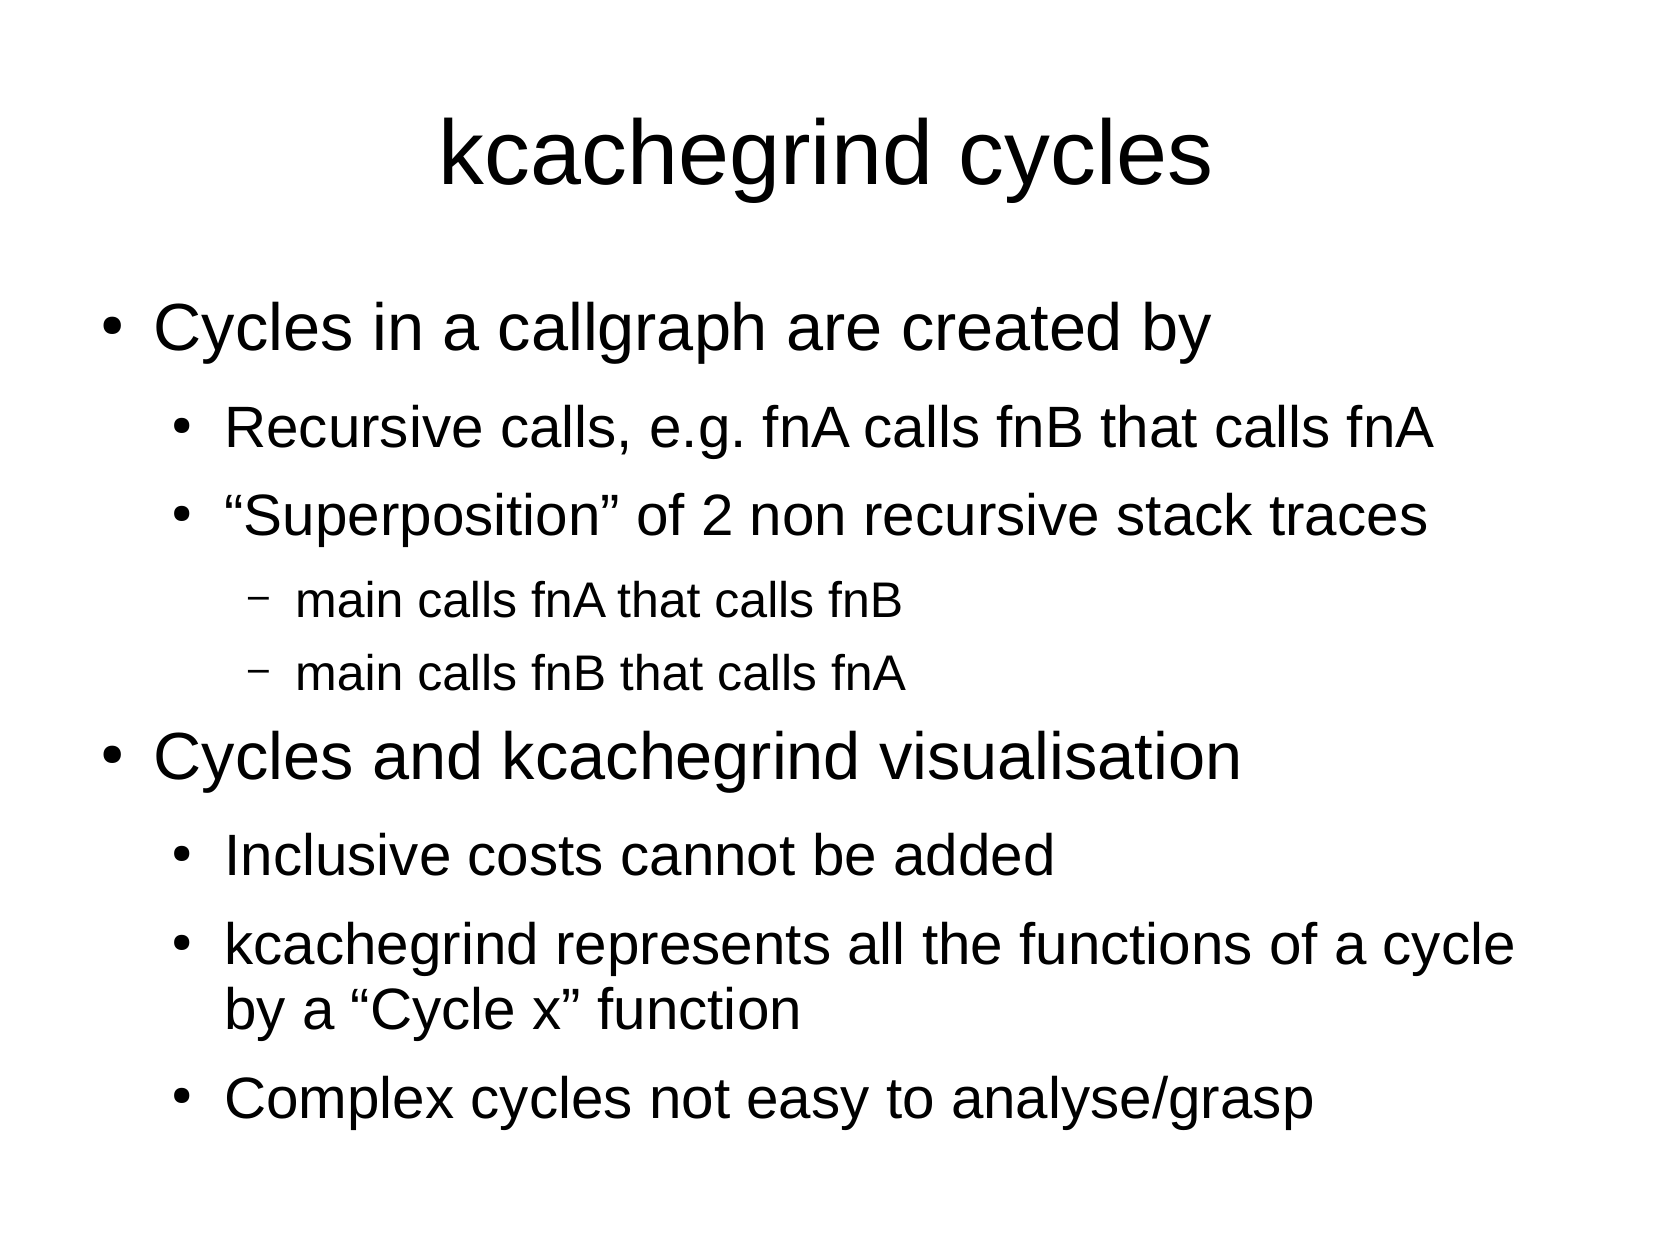

# kcachegrind cycles
Cycles in a callgraph are created by
Recursive calls, e.g. fnA calls fnB that calls fnA
“Superposition” of 2 non recursive stack traces
main calls fnA that calls fnB
main calls fnB that calls fnA
Cycles and kcachegrind visualisation
Inclusive costs cannot be added
kcachegrind represents all the functions of a cycle by a “Cycle x” function
Complex cycles not easy to analyse/grasp